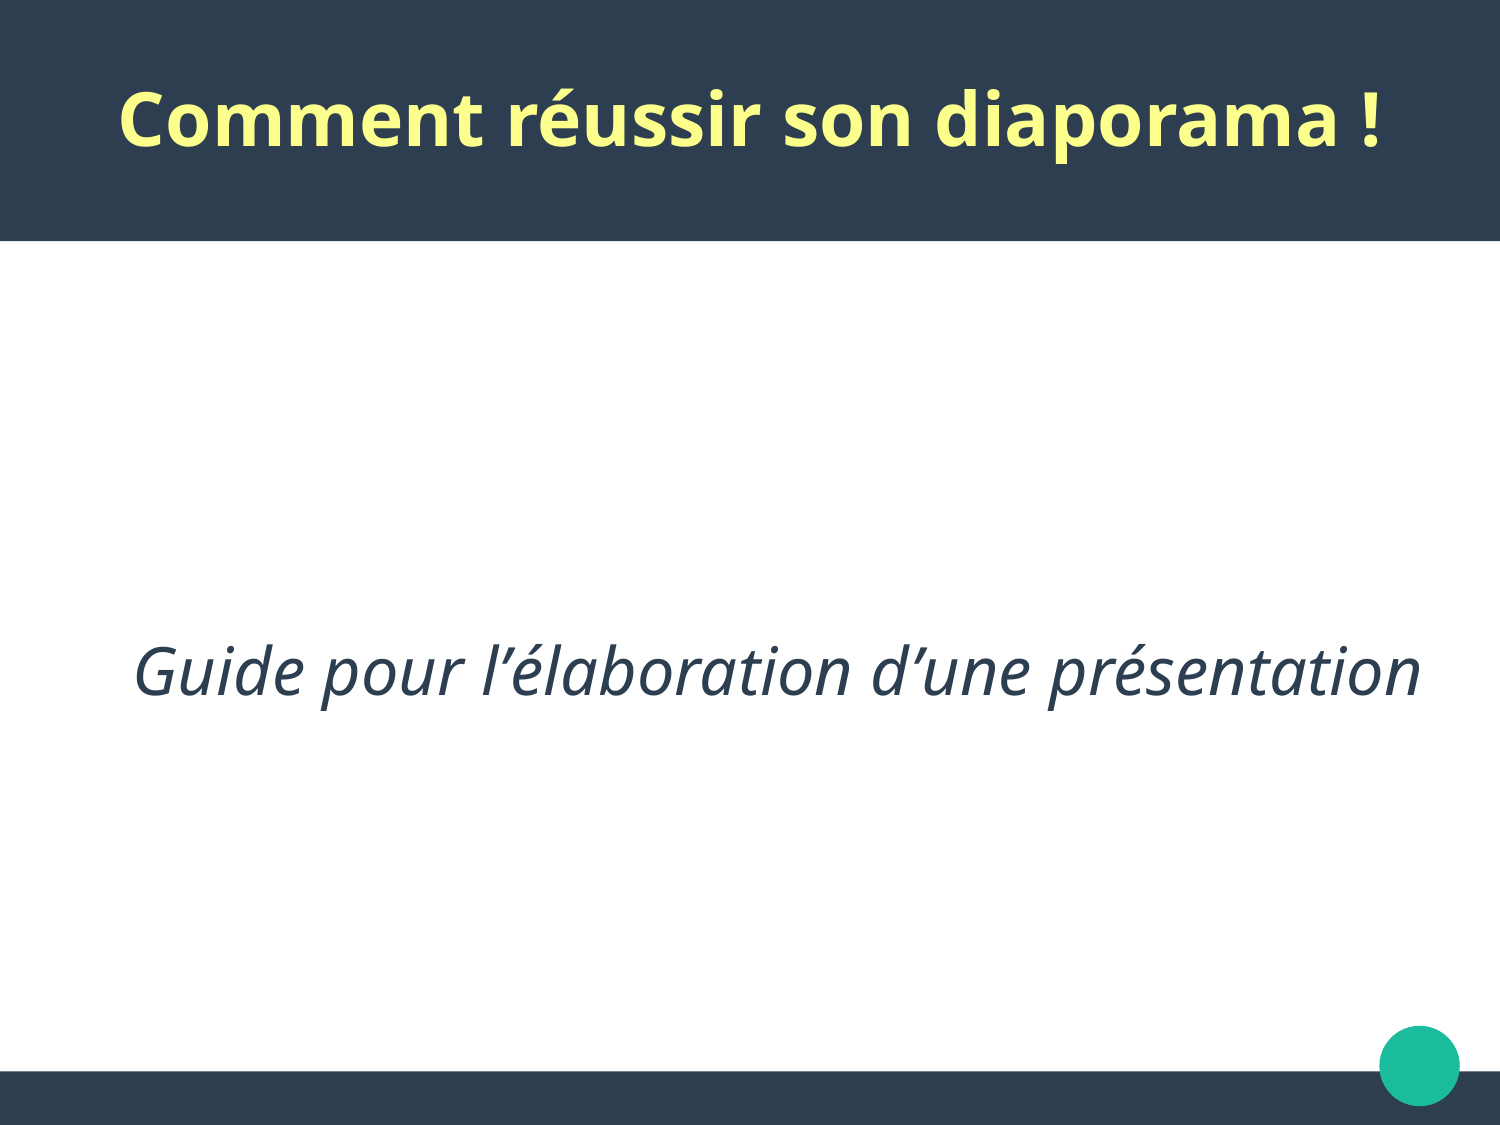

# Comment réussir son diaporama !
Guide pour l’élaboration d’une présentation